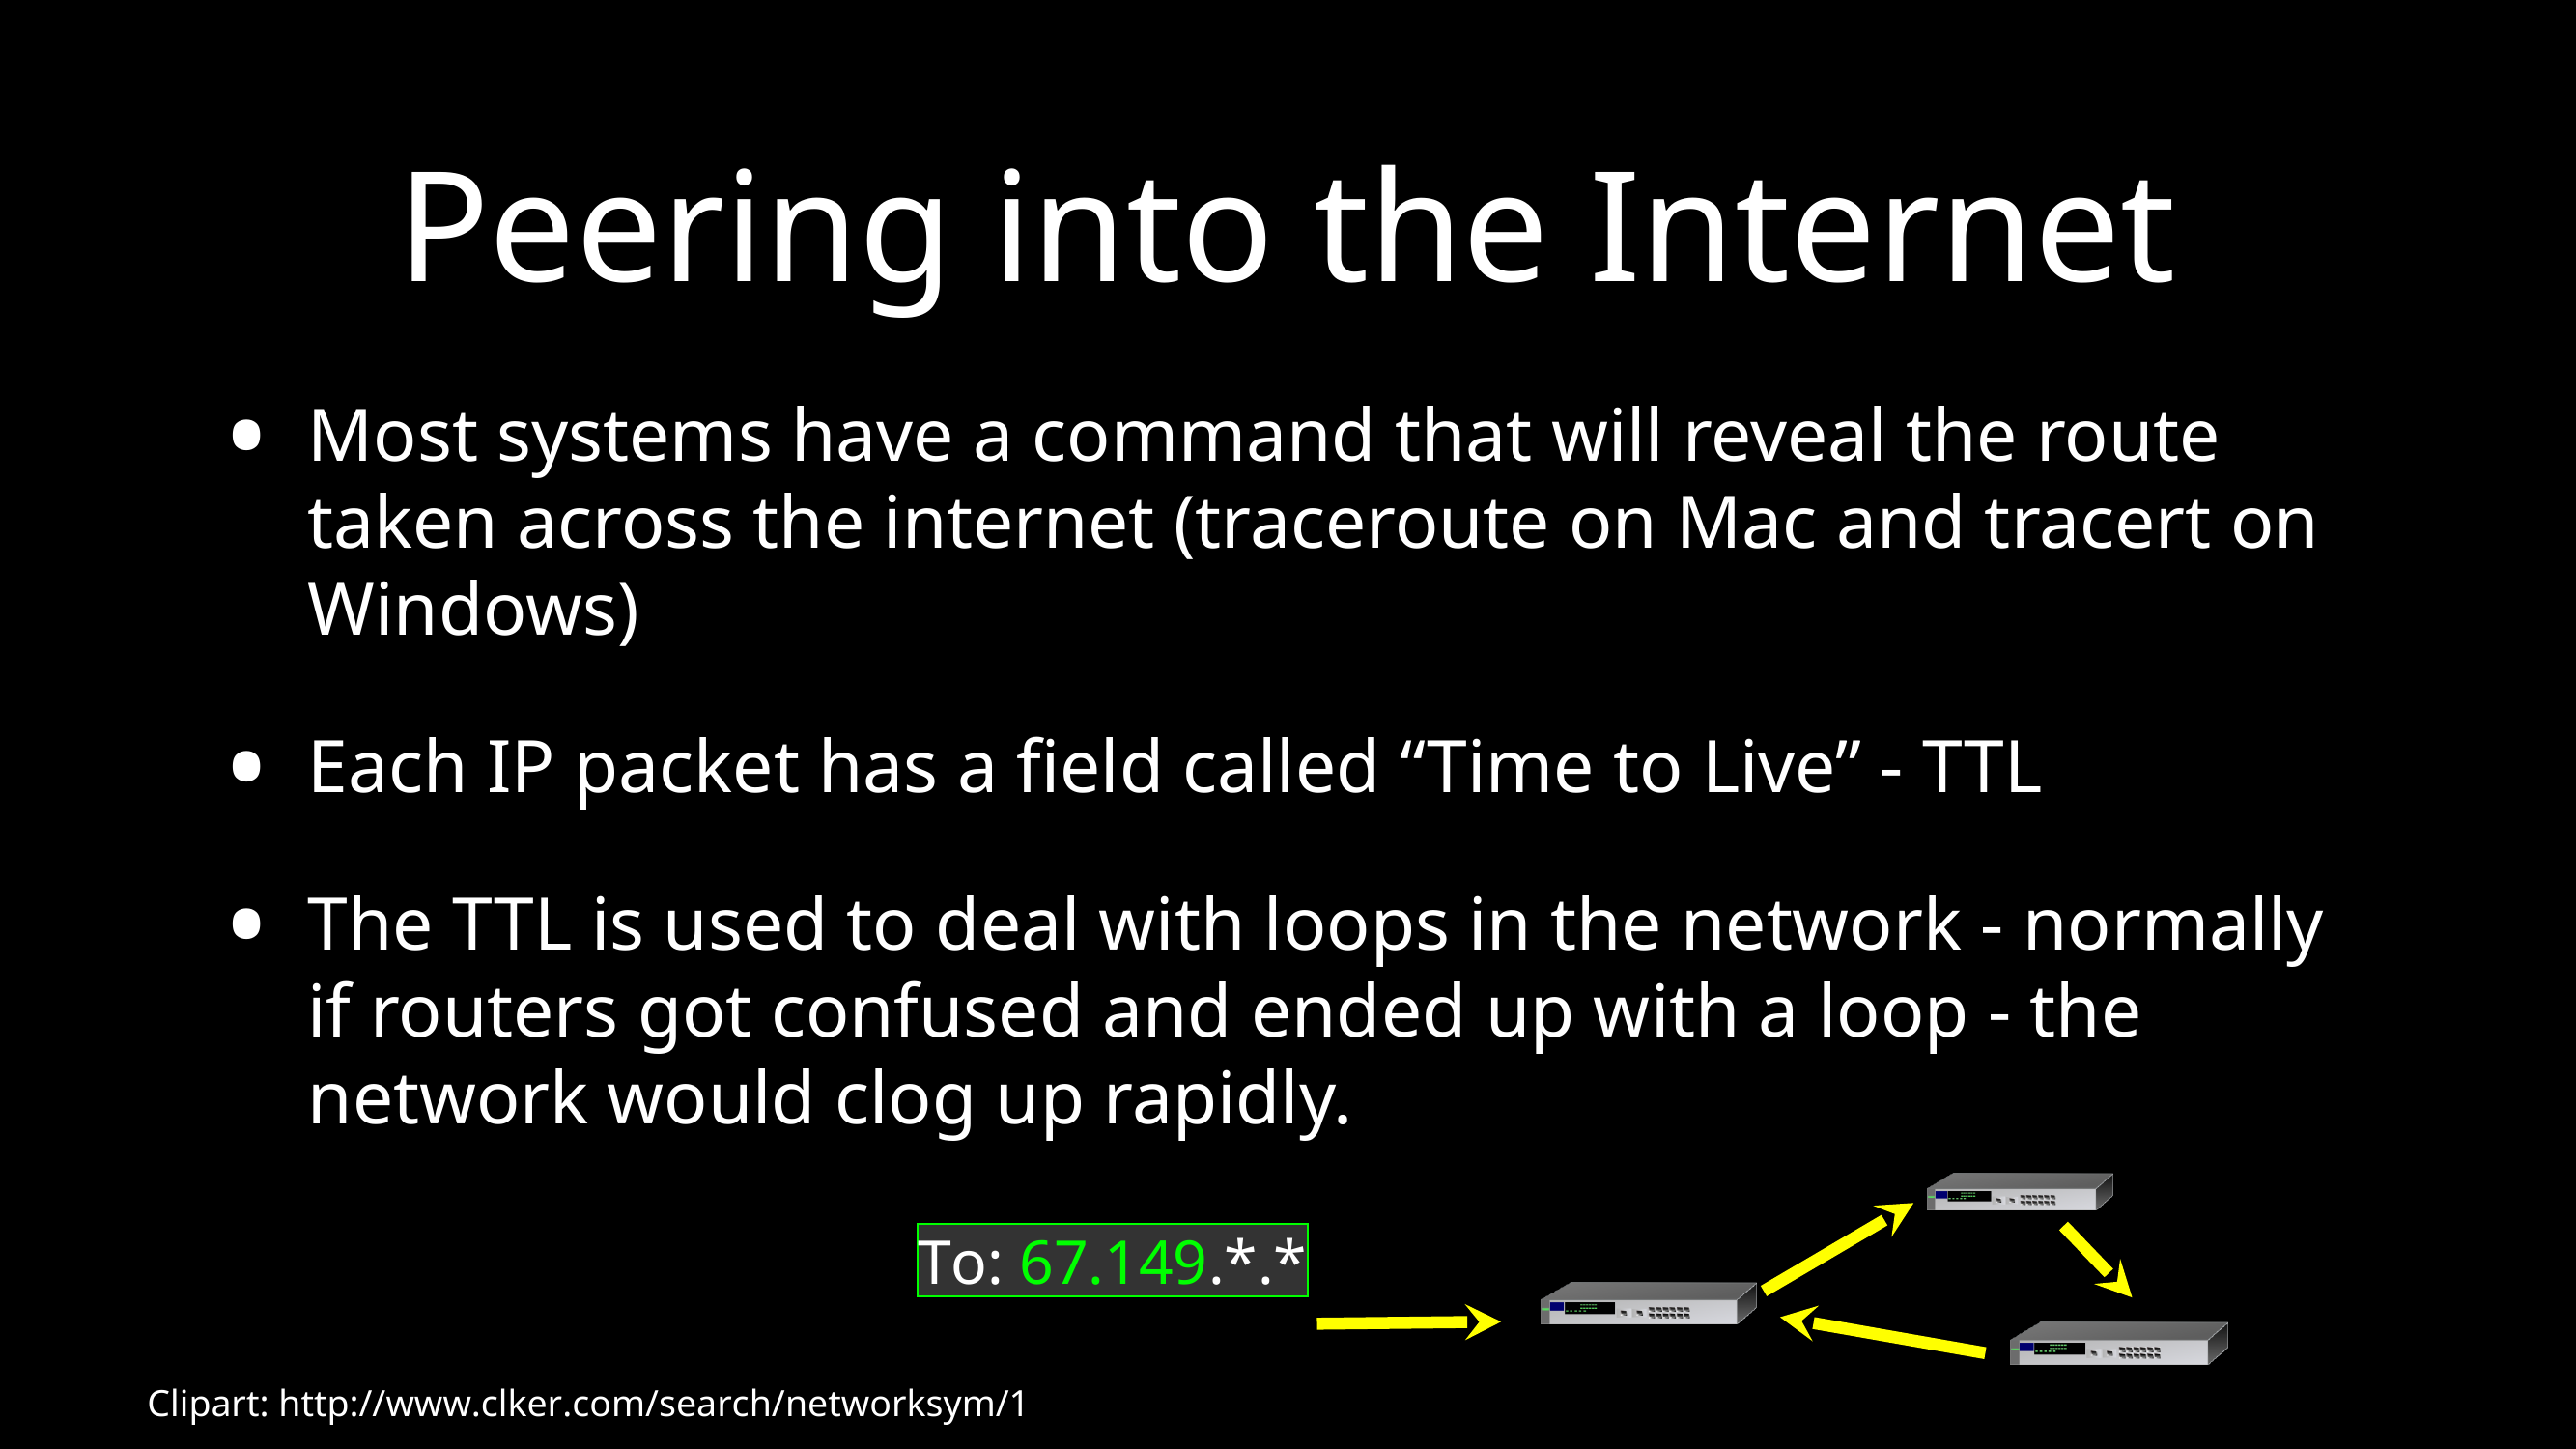

# Peering into the Internet
Most systems have a command that will reveal the route taken across the internet (traceroute on Mac and tracert on Windows)
Each IP packet has a field called “Time to Live” - TTL
The TTL is used to deal with loops in the network - normally if routers got confused and ended up with a loop - the network would clog up rapidly.
To: 67.149.*.*
Clipart: http://www.clker.com/search/networksym/1